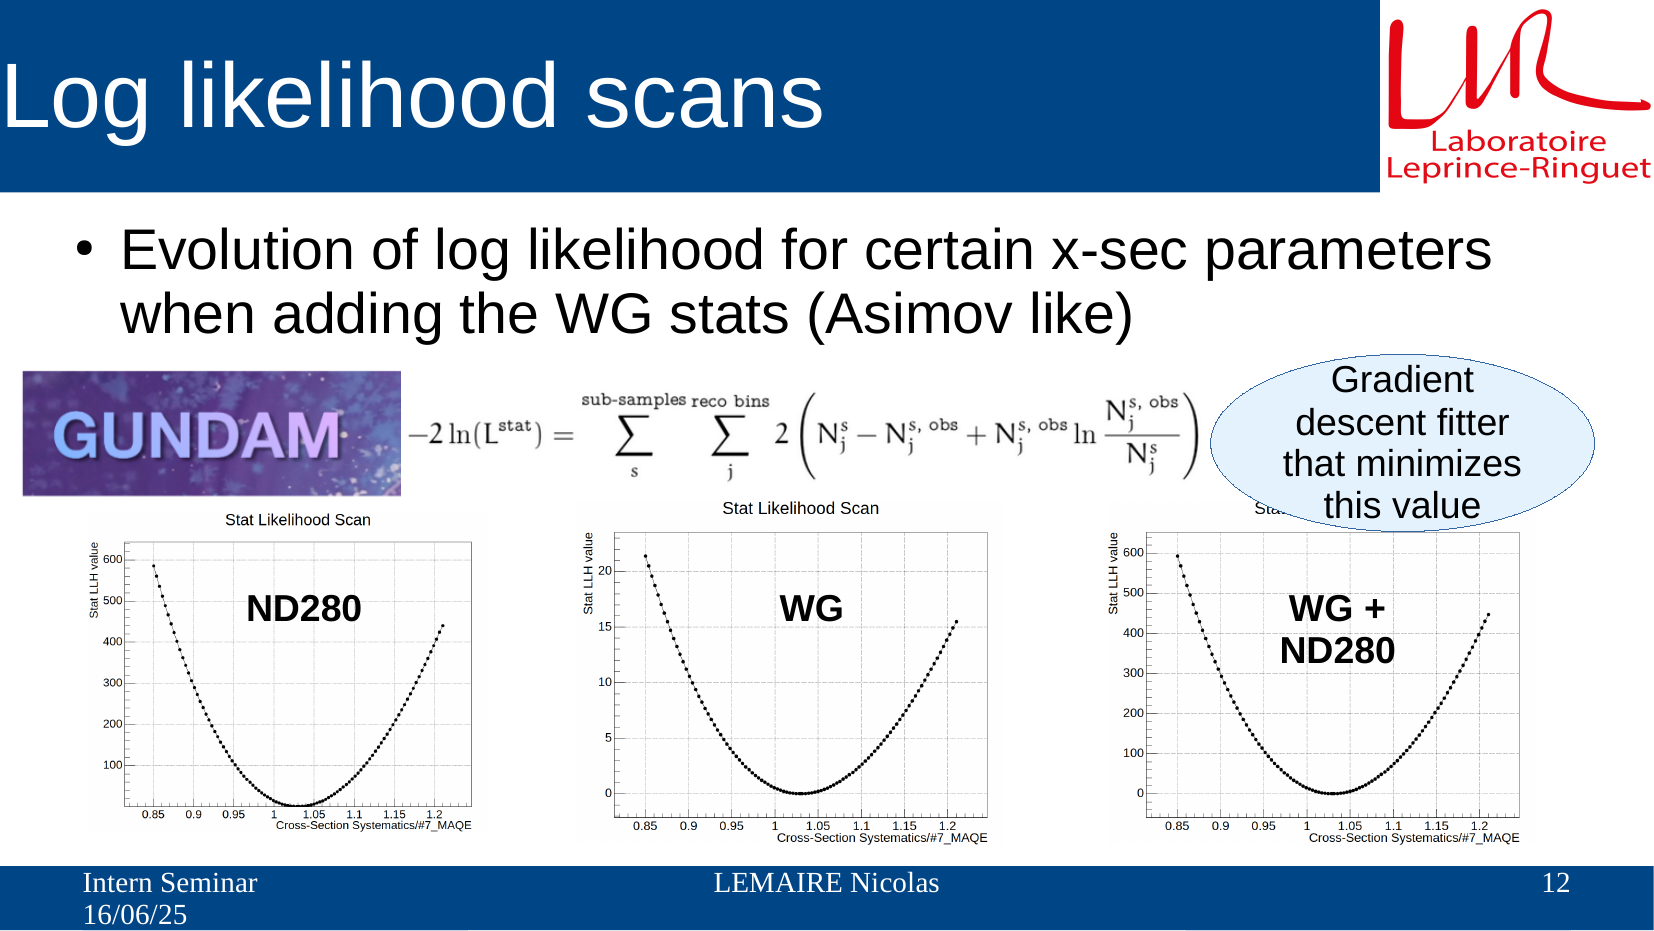

# Log likelihood scans
Evolution of log likelihood for certain x-sec parameters when adding the WG stats (Asimov like)
Gradient descent fitter that minimizes this value
WG
ND280
WG + ND280
12